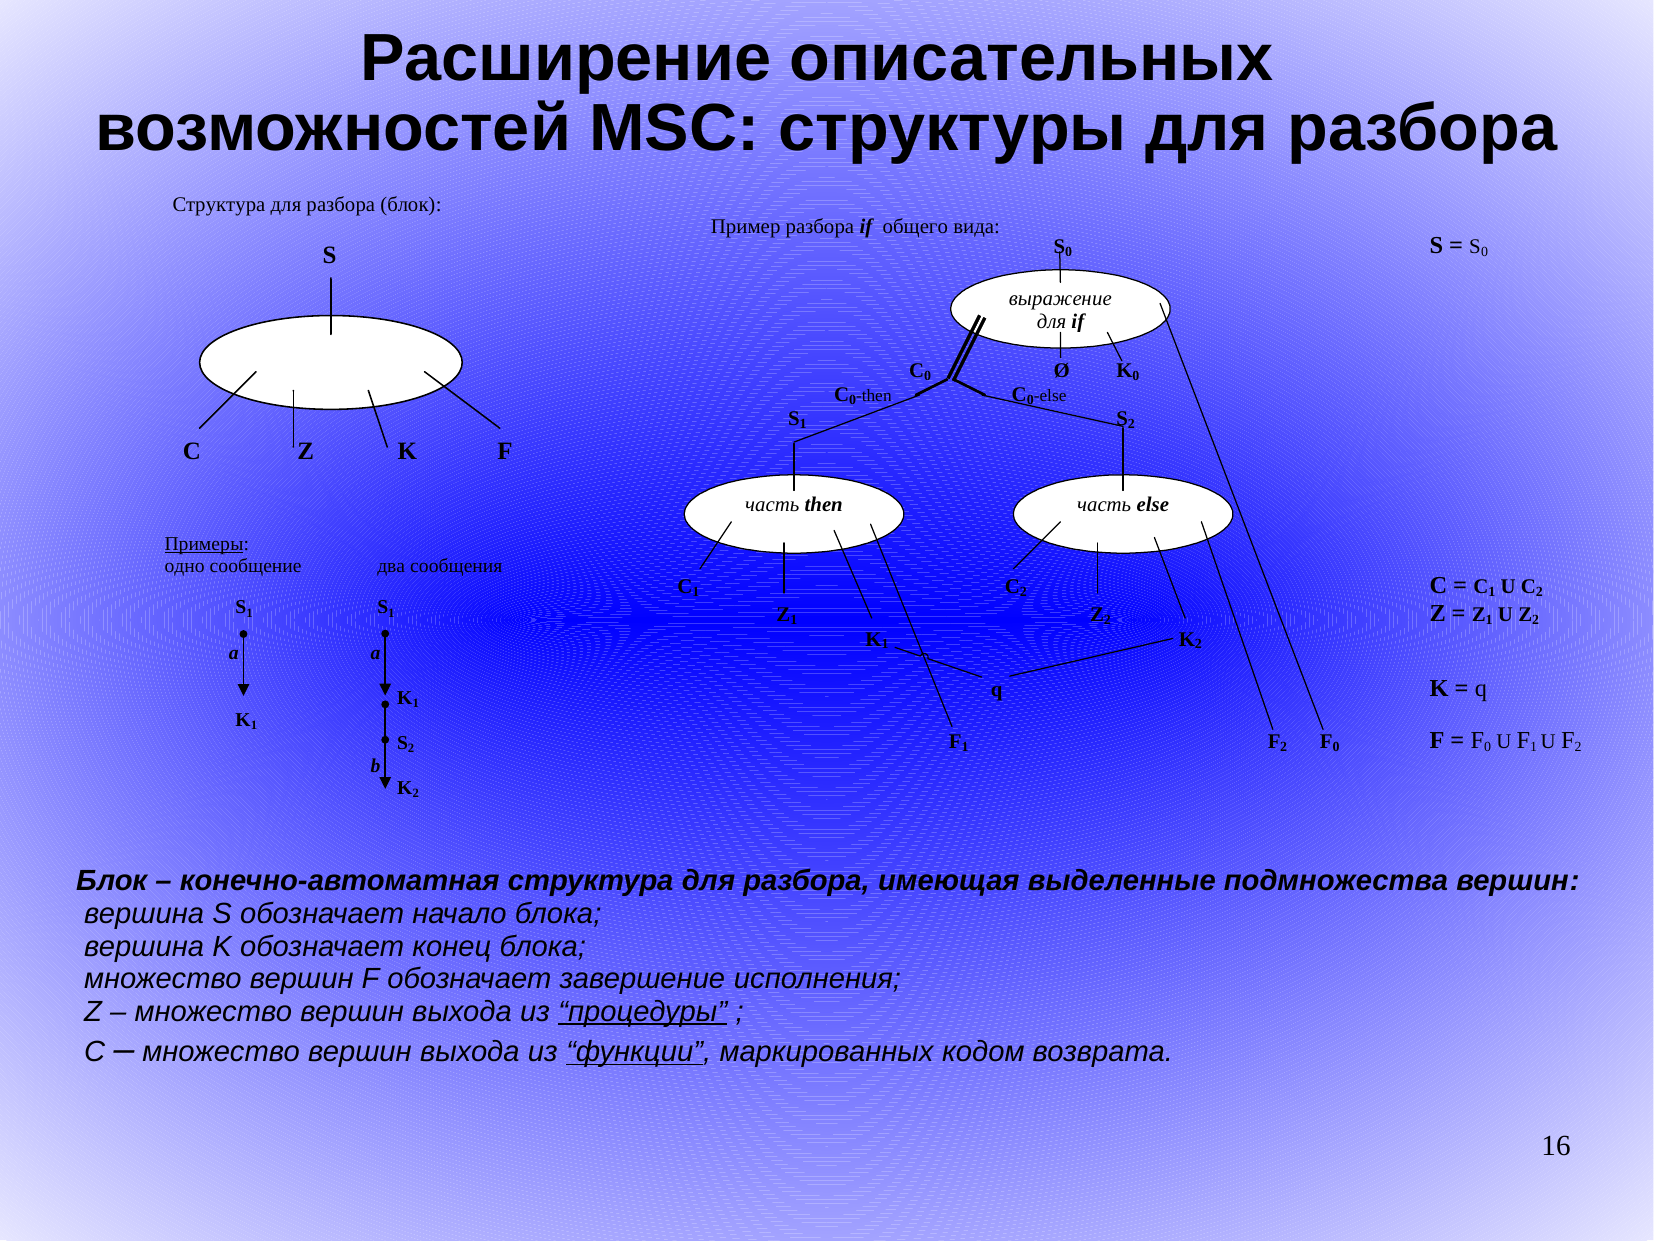

Расширение описательных
возможностей MSC: структуры для разбора
Блок – конечно-автоматная структура для разбора, имеющая выделенные подмножества вершин:
 вершина S обозначает начало блока;
 вершина K обозначает конец блока;
 множество вершин F обозначает завершение исполнения;
 Z – множество вершин выхода из “процедуры” ;
 C – множество вершин выхода из “функции”, маркированных кодом возврата.
16